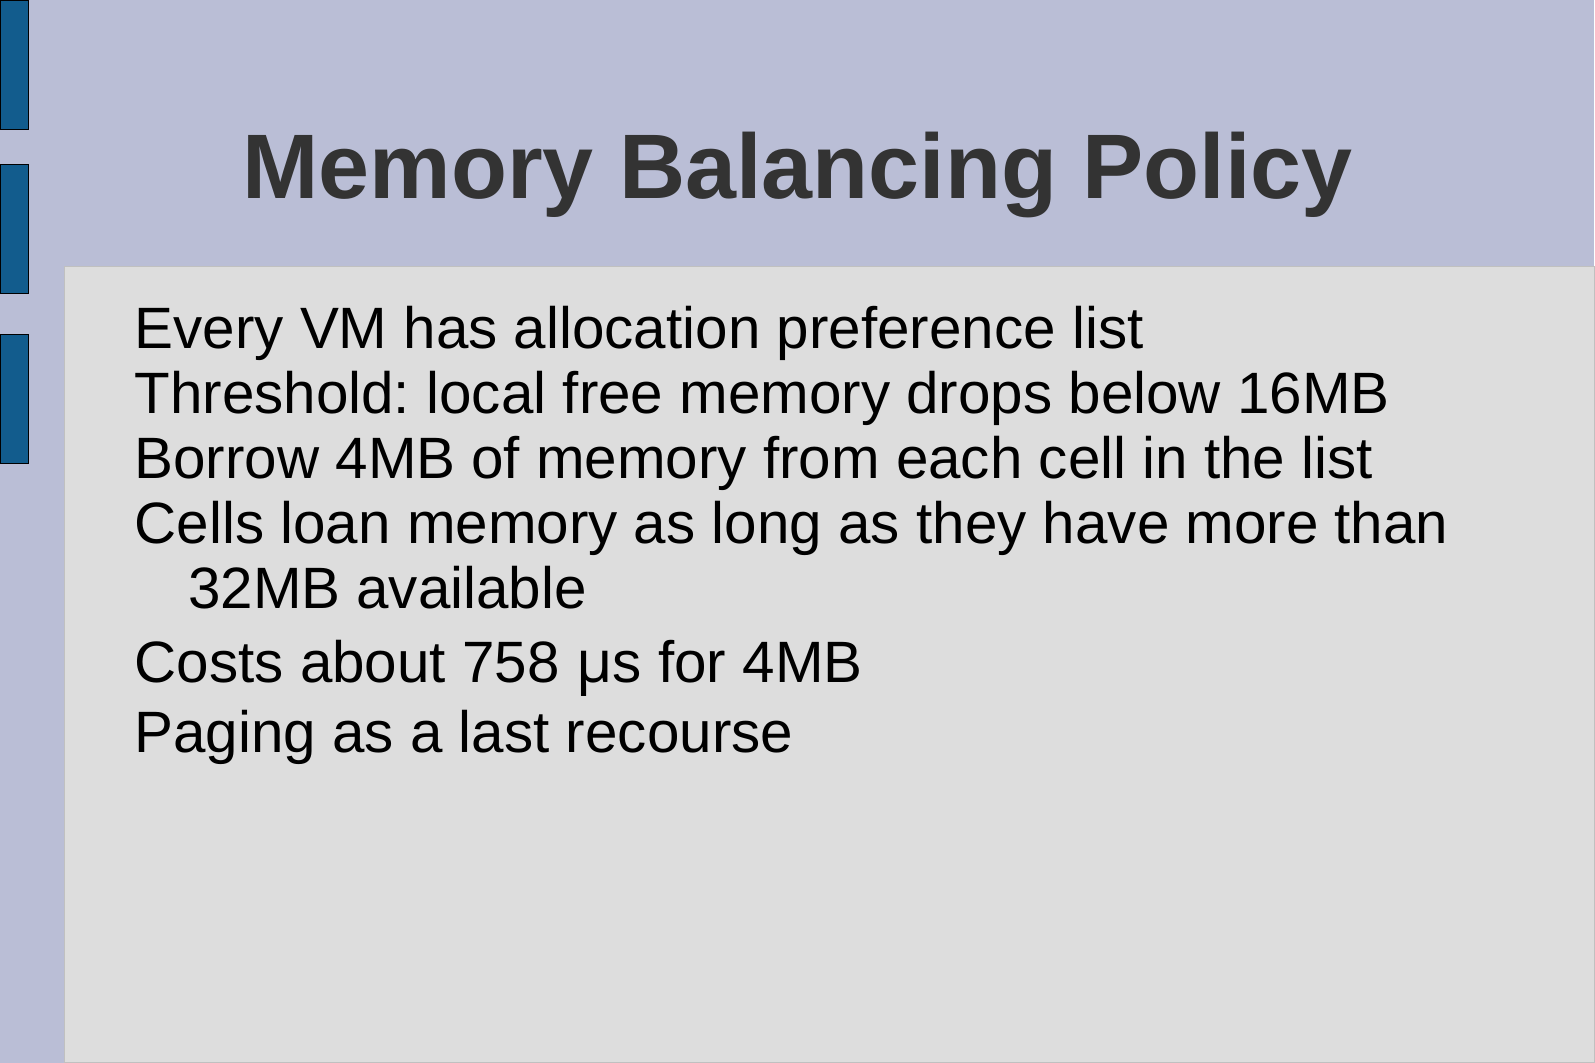

# Memory Balancing Policy
Every VM has allocation preference list
Threshold: local free memory drops below 16MB
Borrow 4MB of memory from each cell in the list
Cells loan memory as long as they have more than 32MB available
Costs about 758 μs for 4MB
Paging as a last recourse